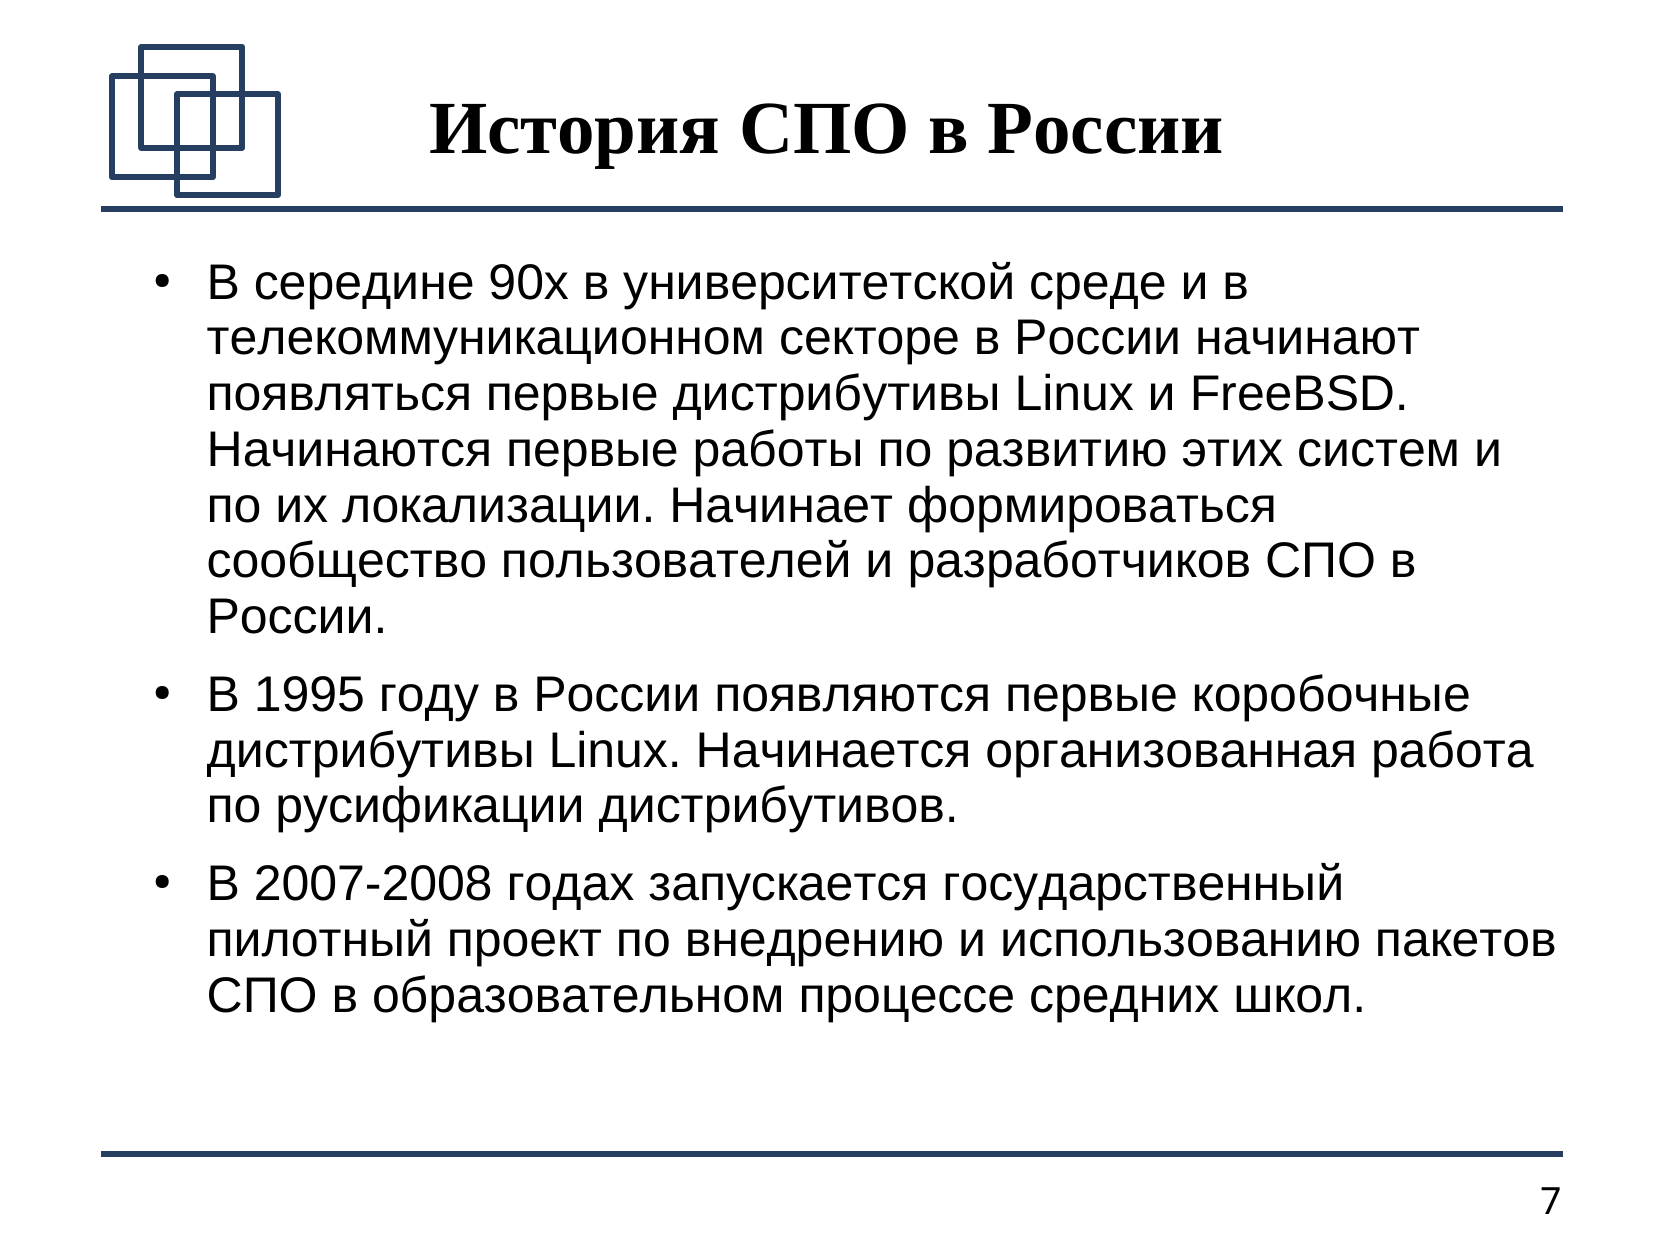

# История СПО в России
В середине 90х в университетской среде и в телекоммуникационном секторе в России начинают появляться первые дистрибутивы Linux и FreeBSD. Начинаются первые работы по развитию этих систем и по их локализации. Начинает формироваться сообщество пользователей и разработчиков СПО в России.
В 1995 году в России появляются первые коробочные дистрибутивы Linux. Начинается организованная работа по русификации дистрибутивов.
В 2007-2008 годах запускается государственный пилотный проект по внедрению и использованию пакетов СПО в образовательном процессе средних школ.